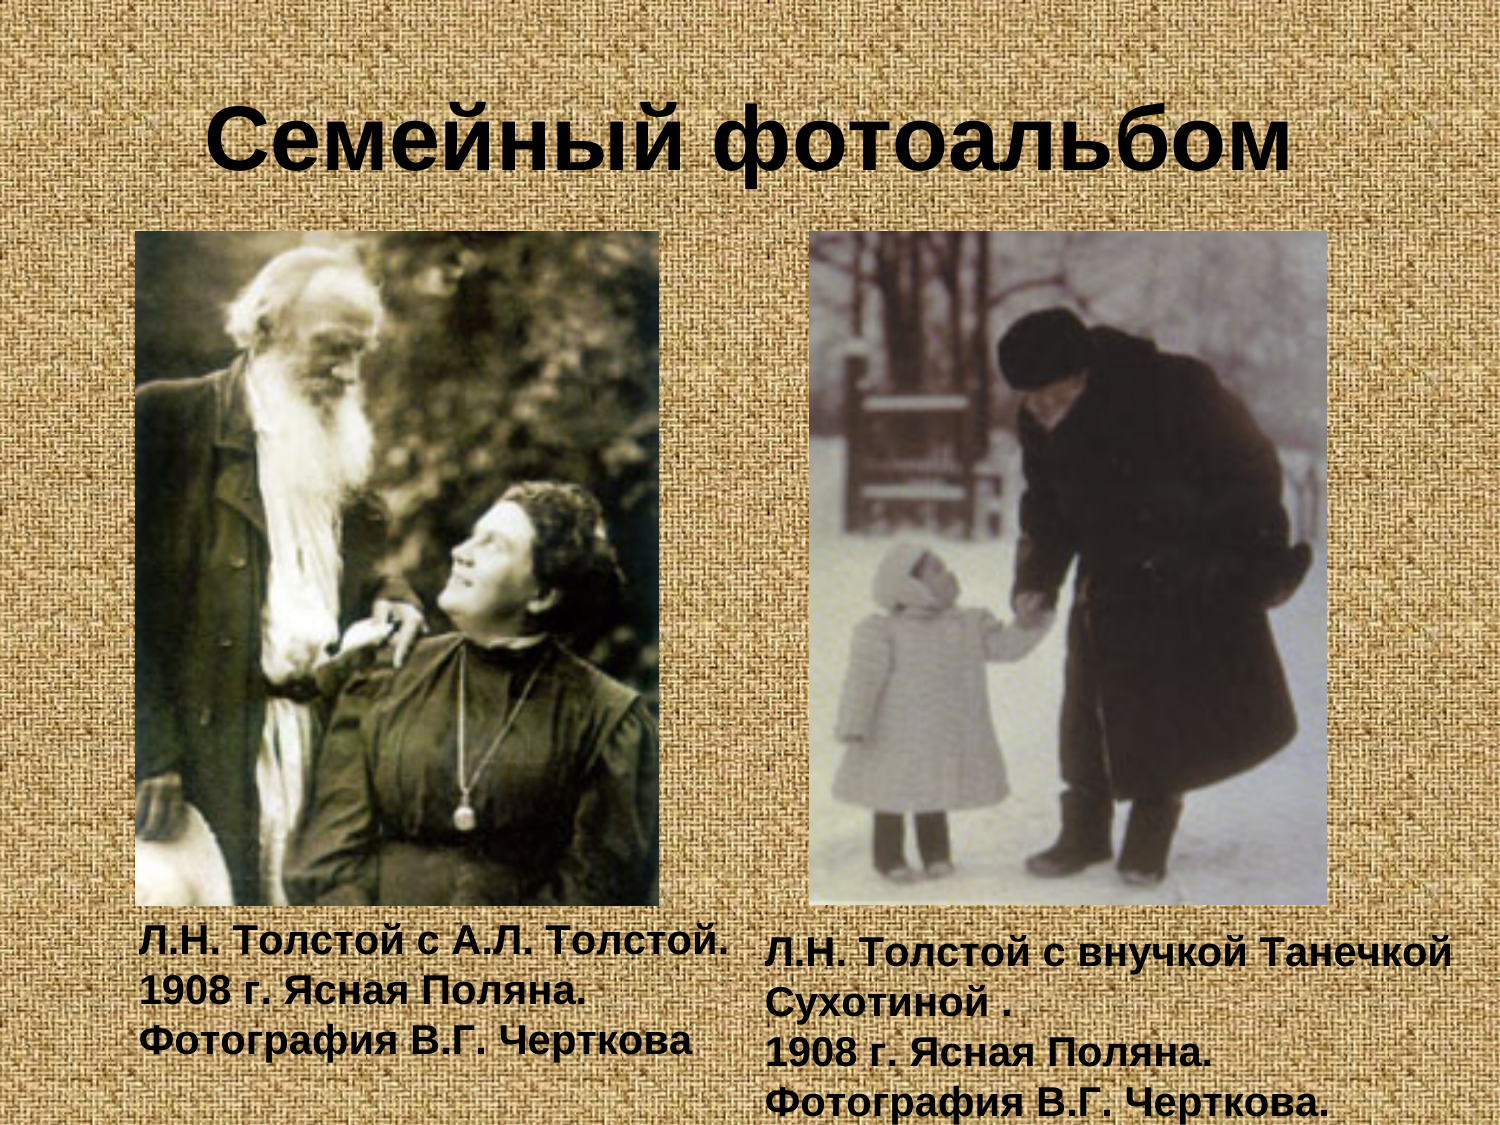

# Семейный фотоальбом
Л.Н. Толстой с А.Л. Толстой.
1908 г. Ясная Поляна.
Фотография В.Г. Черткова
Л.Н. Толстой с внучкой Танечкой Сухотиной .
1908 г. Ясная Поляна.
Фотография В.Г. Черткова.